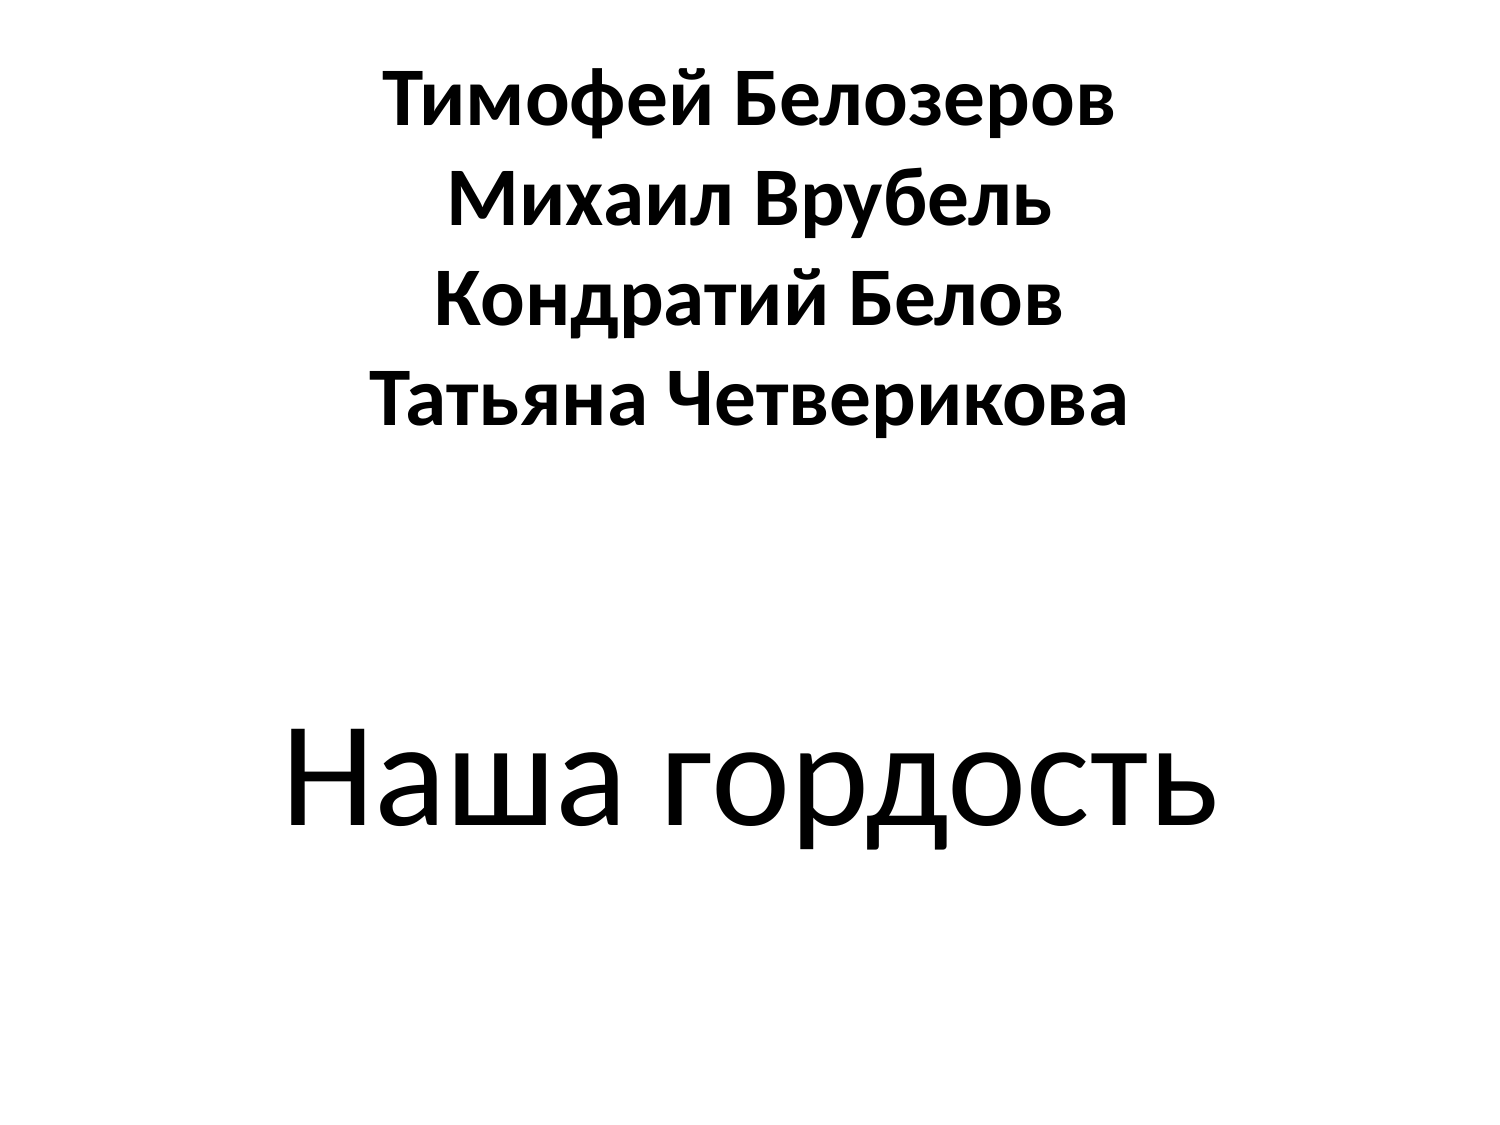

# Тимофей Белозеров Михаил Врубель Кондратий Белов Татьяна Четверикова
Наша гордость